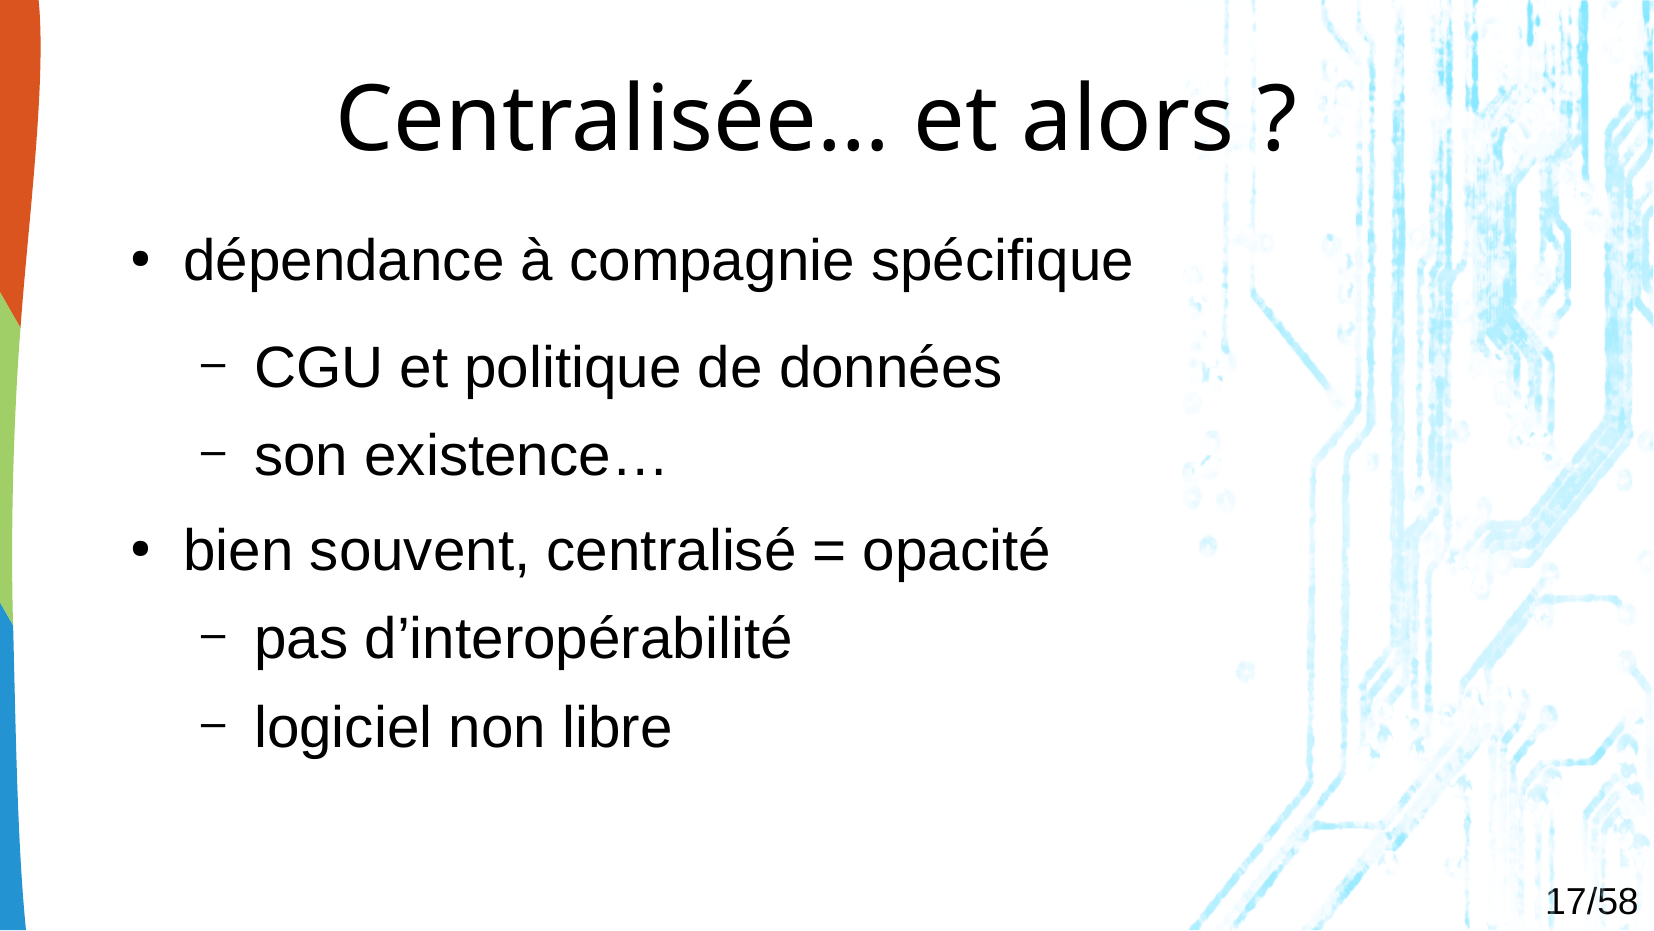

# Centralisée… et alors ?
dépendance à compagnie spécifique
CGU et politique de données
son existence…
bien souvent, centralisé = opacité
pas d’interopérabilité
logiciel non libre